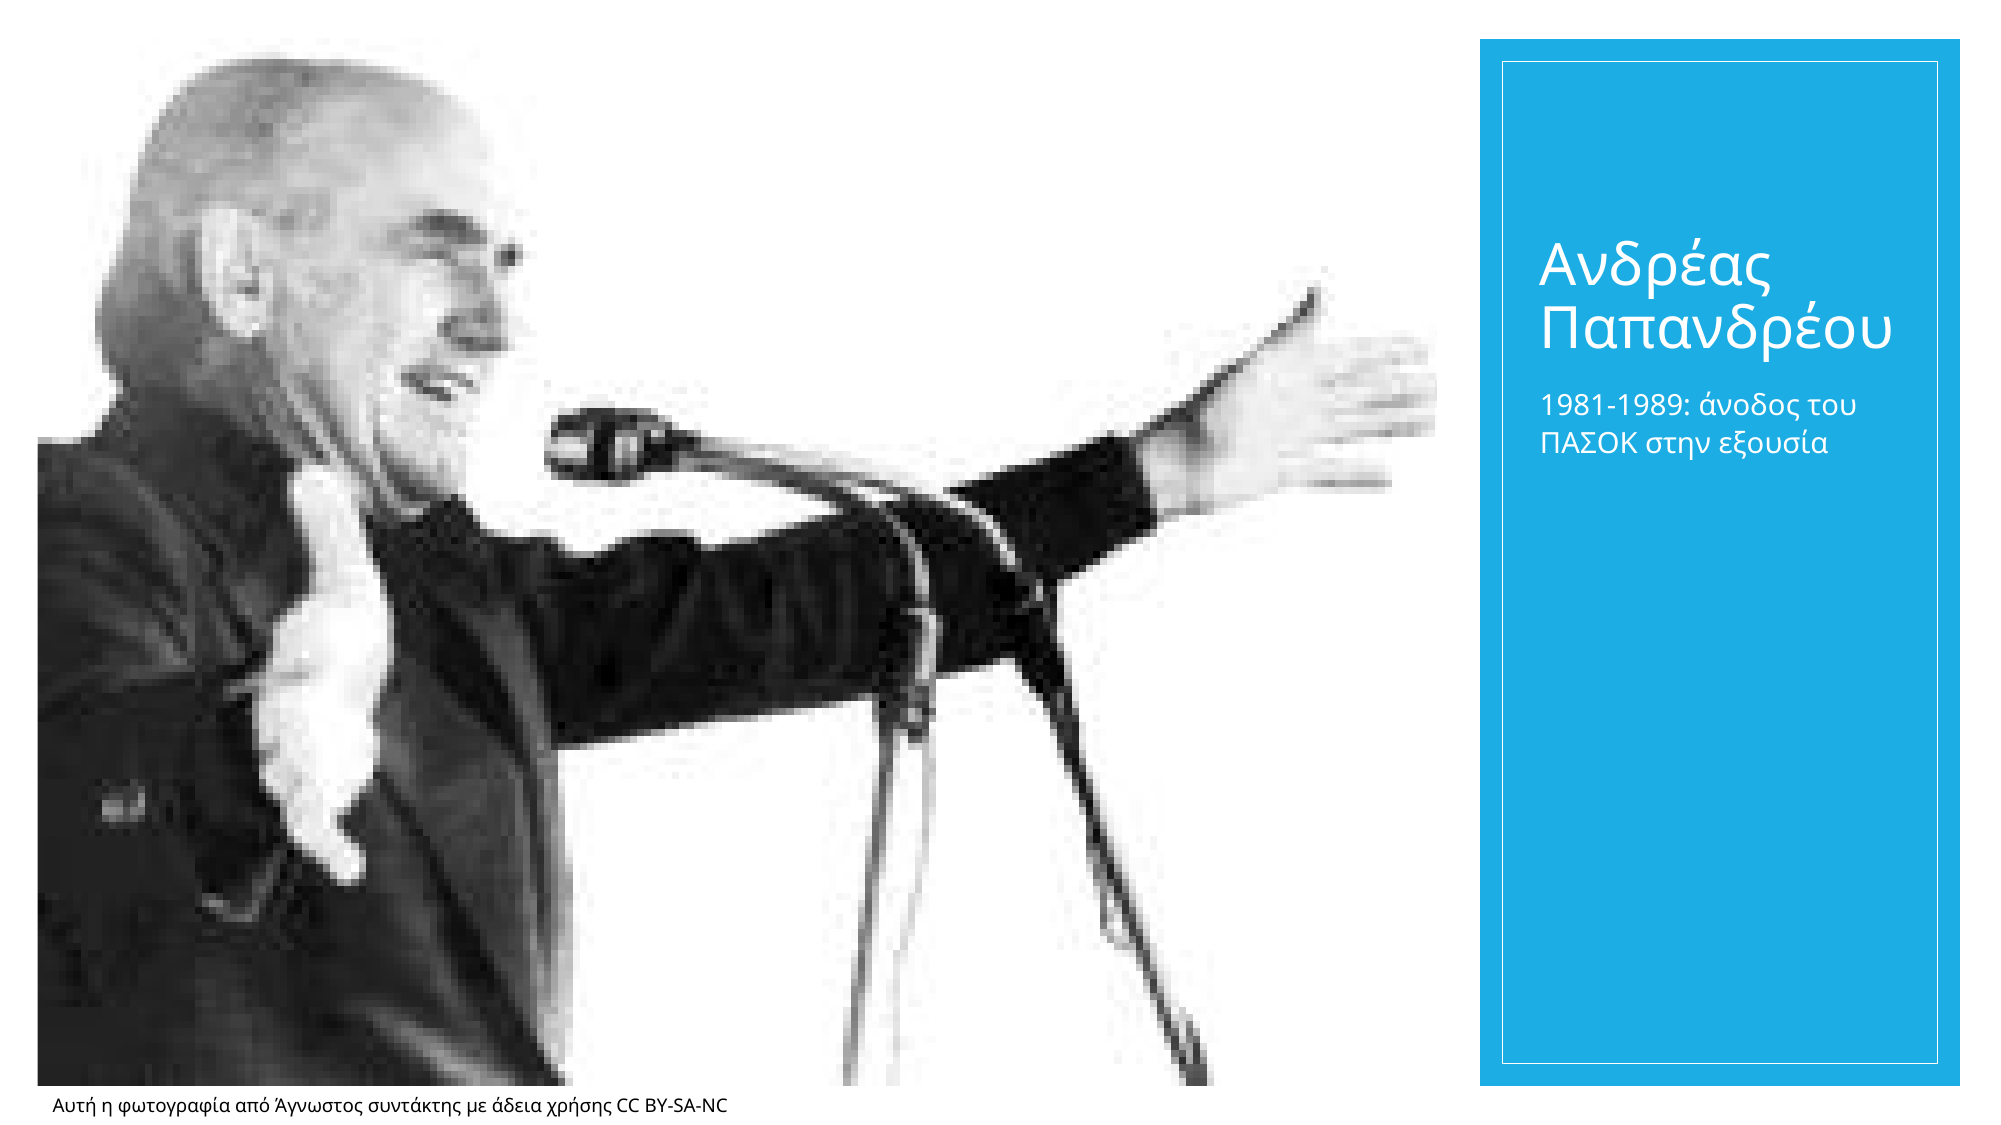

# Ανδρέας Παπανδρέου
1981-1989: άνοδος του ΠΑΣΟΚ στην εξουσία
Αυτή η φωτογραφία από Άγνωστος συντάκτης με άδεια χρήσης CC BY-SA-NC